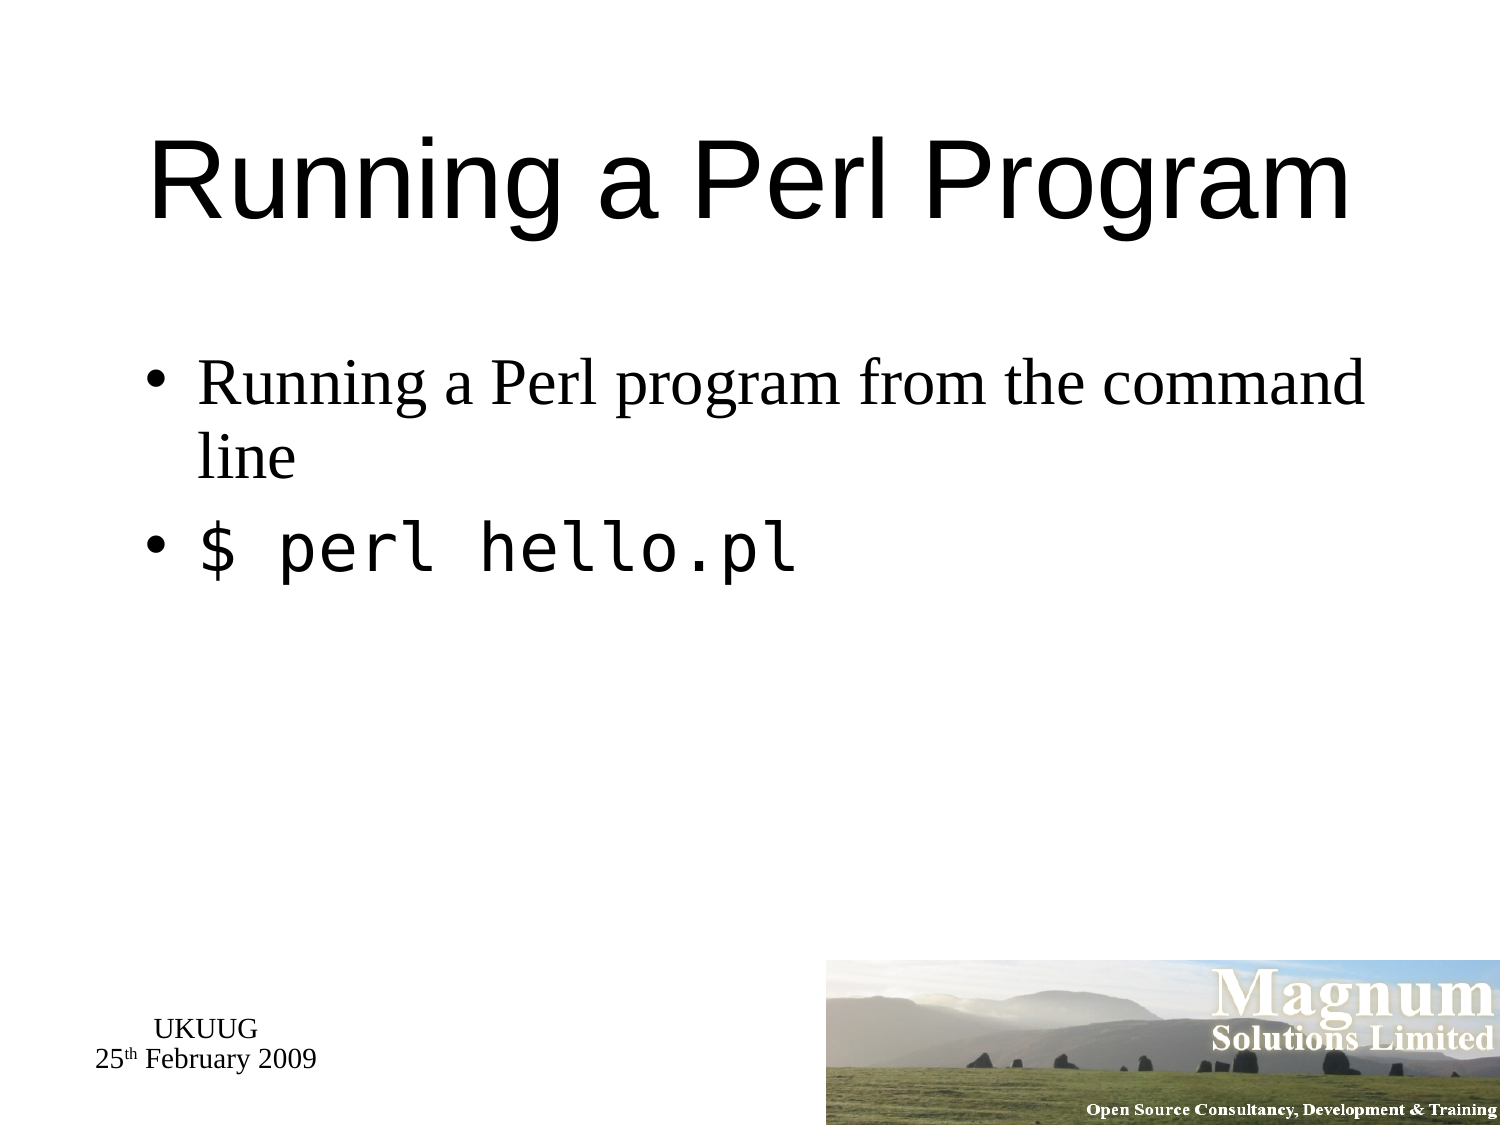

# Running a Perl Program
Running a Perl program from the command line
$ perl hello.pl
14